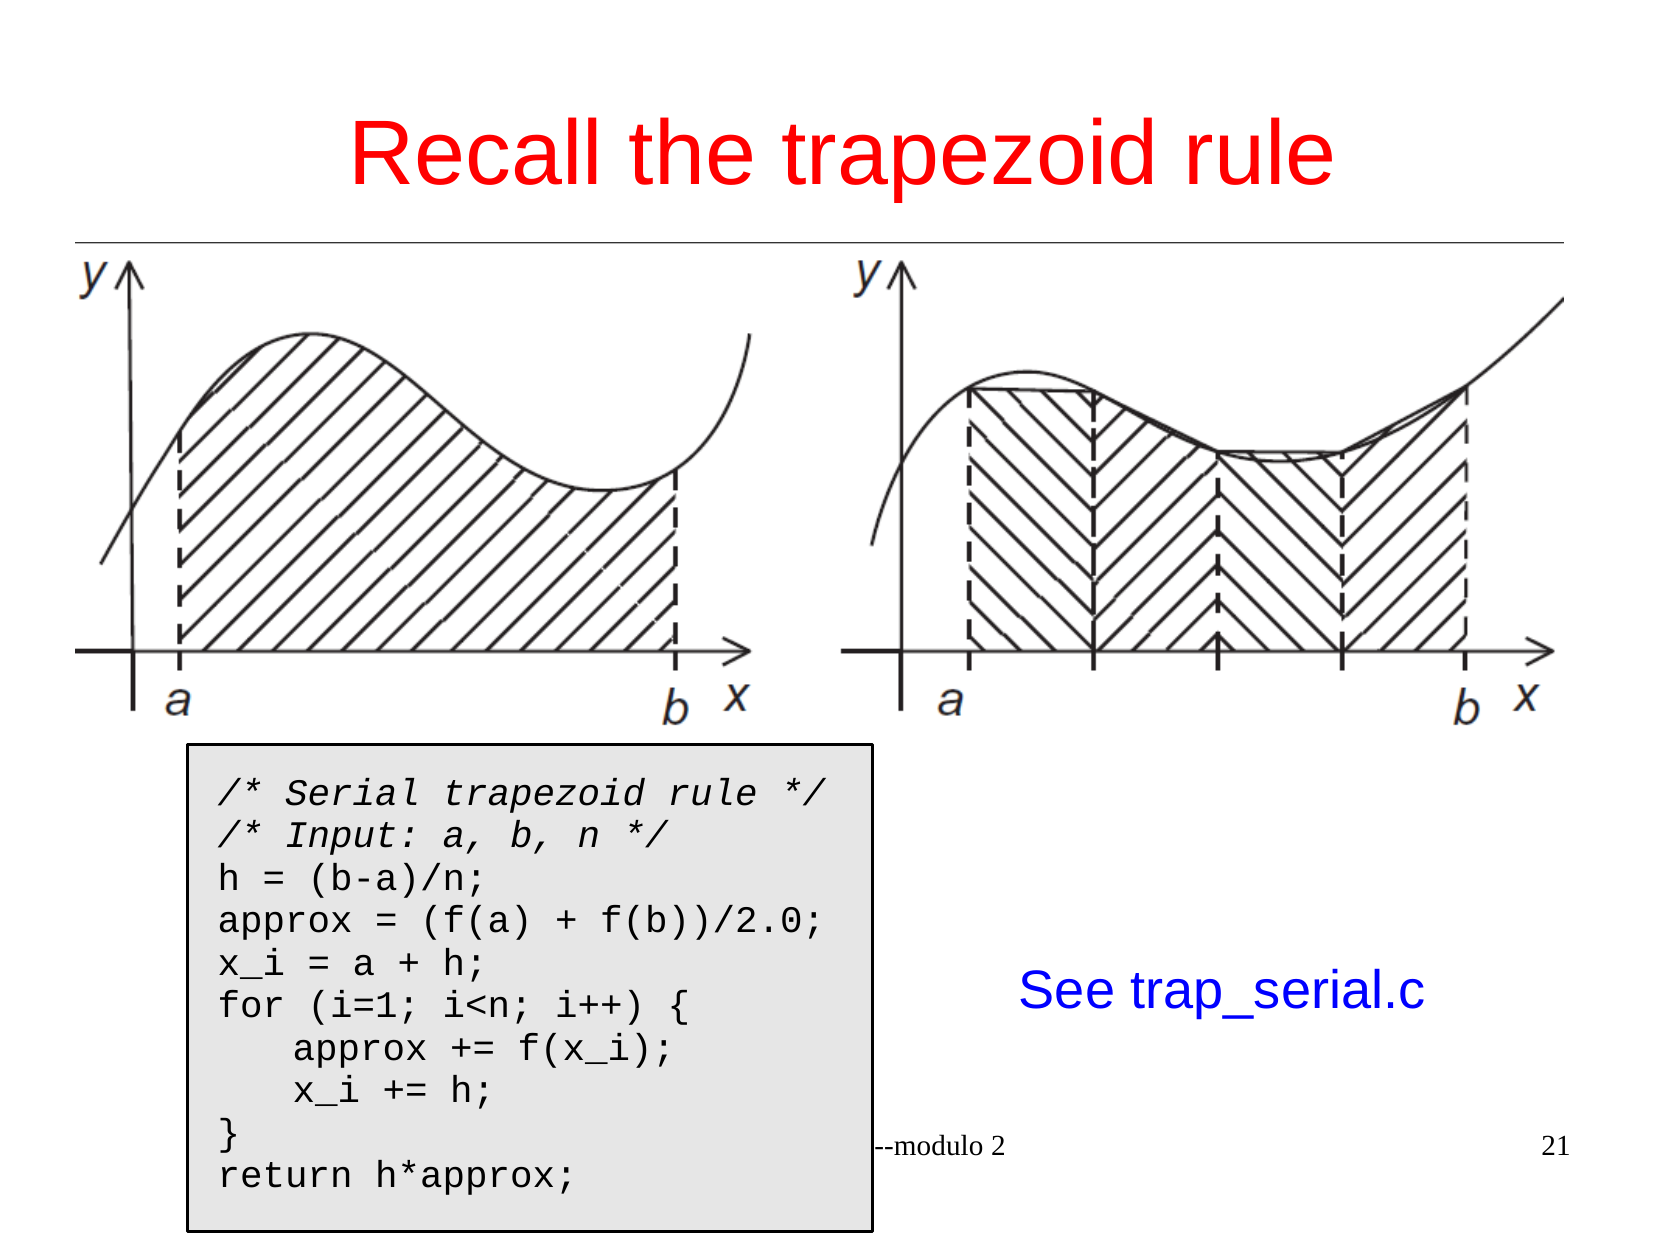

# Recall the trapezoid rule
/* Serial trapezoid rule */
/* Input: a, b, n */
h = (b-a)/n;
approx = (f(a) + f(b))/2.0;
x_i = a + h;
for (i=1; i<n; i++) {
	approx += f(x_i);
	x_i += h;
}
return h*approx;
See trap_serial.c
Algoritmi Avanzati--modulo 2
21